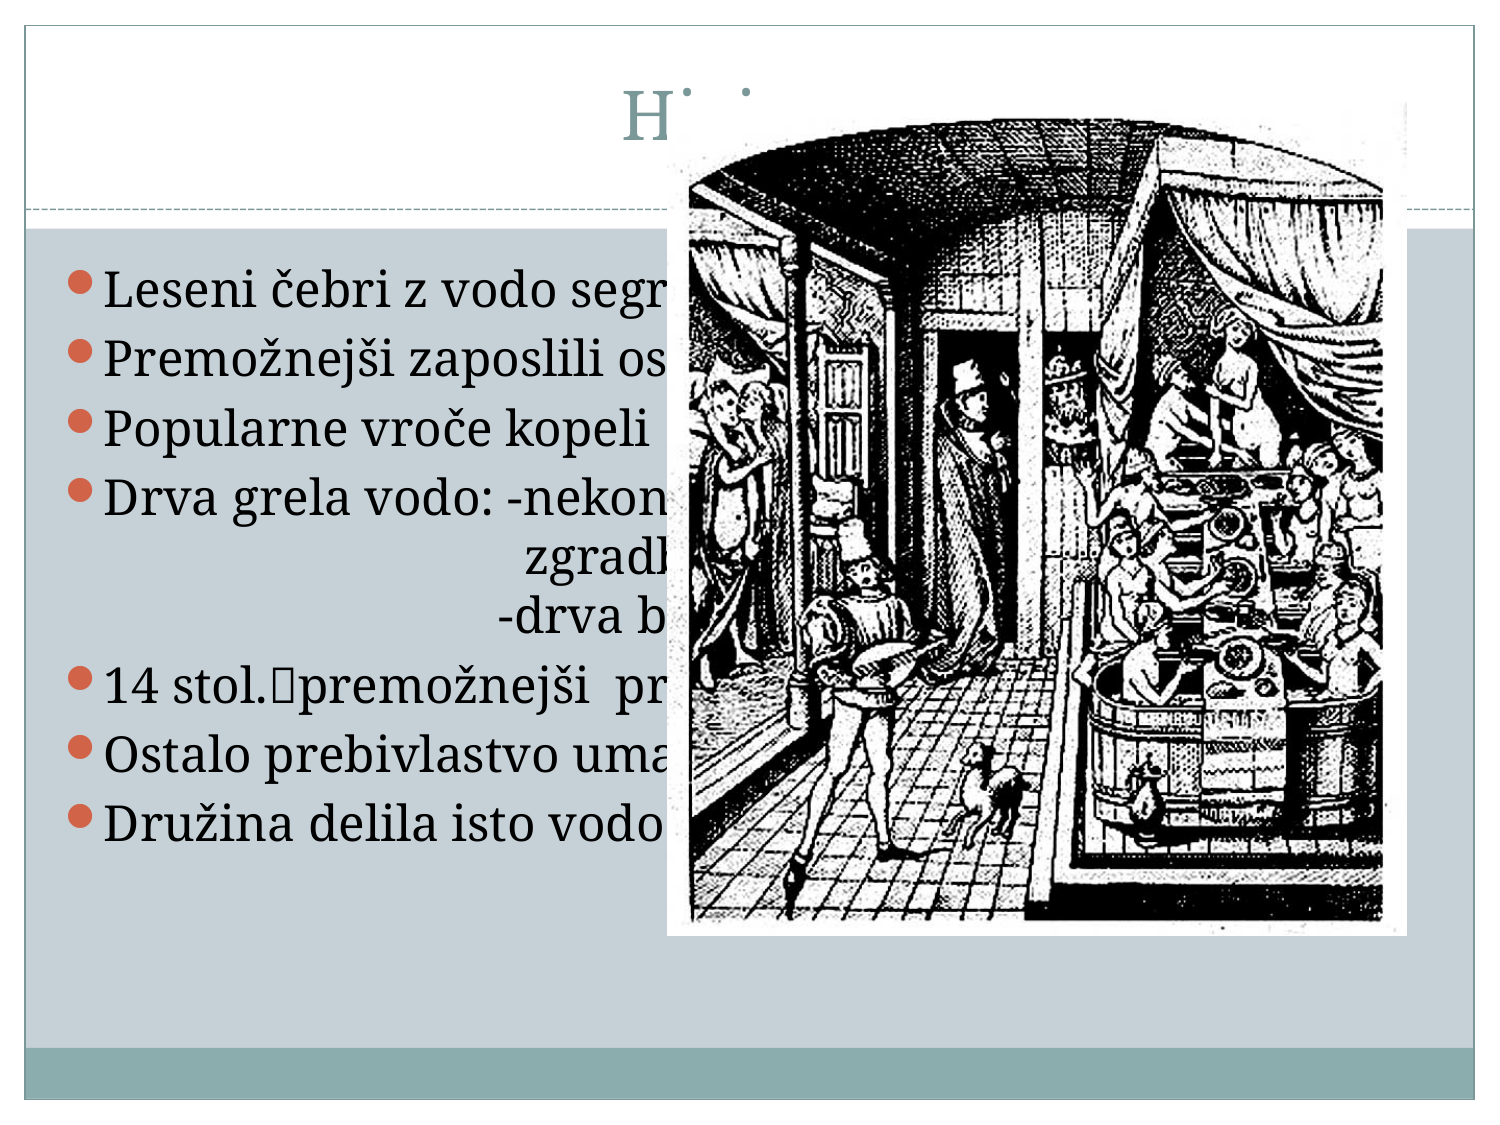

# Higiena
Leseni čebri z vodo segreto z ognjem
Premožnejši zaposlili osebopripravljala kadi
Popularne vroče kopeli javna kopališča
Drva grela vodo: -nekontroliran ogenj poškodoval
 zgradbe
 -drva bila draga
14 stol.premožnejši privoščili drva po zimi za kopel
Ostalo prebivlastvo umazano
Družina delila isto vodo